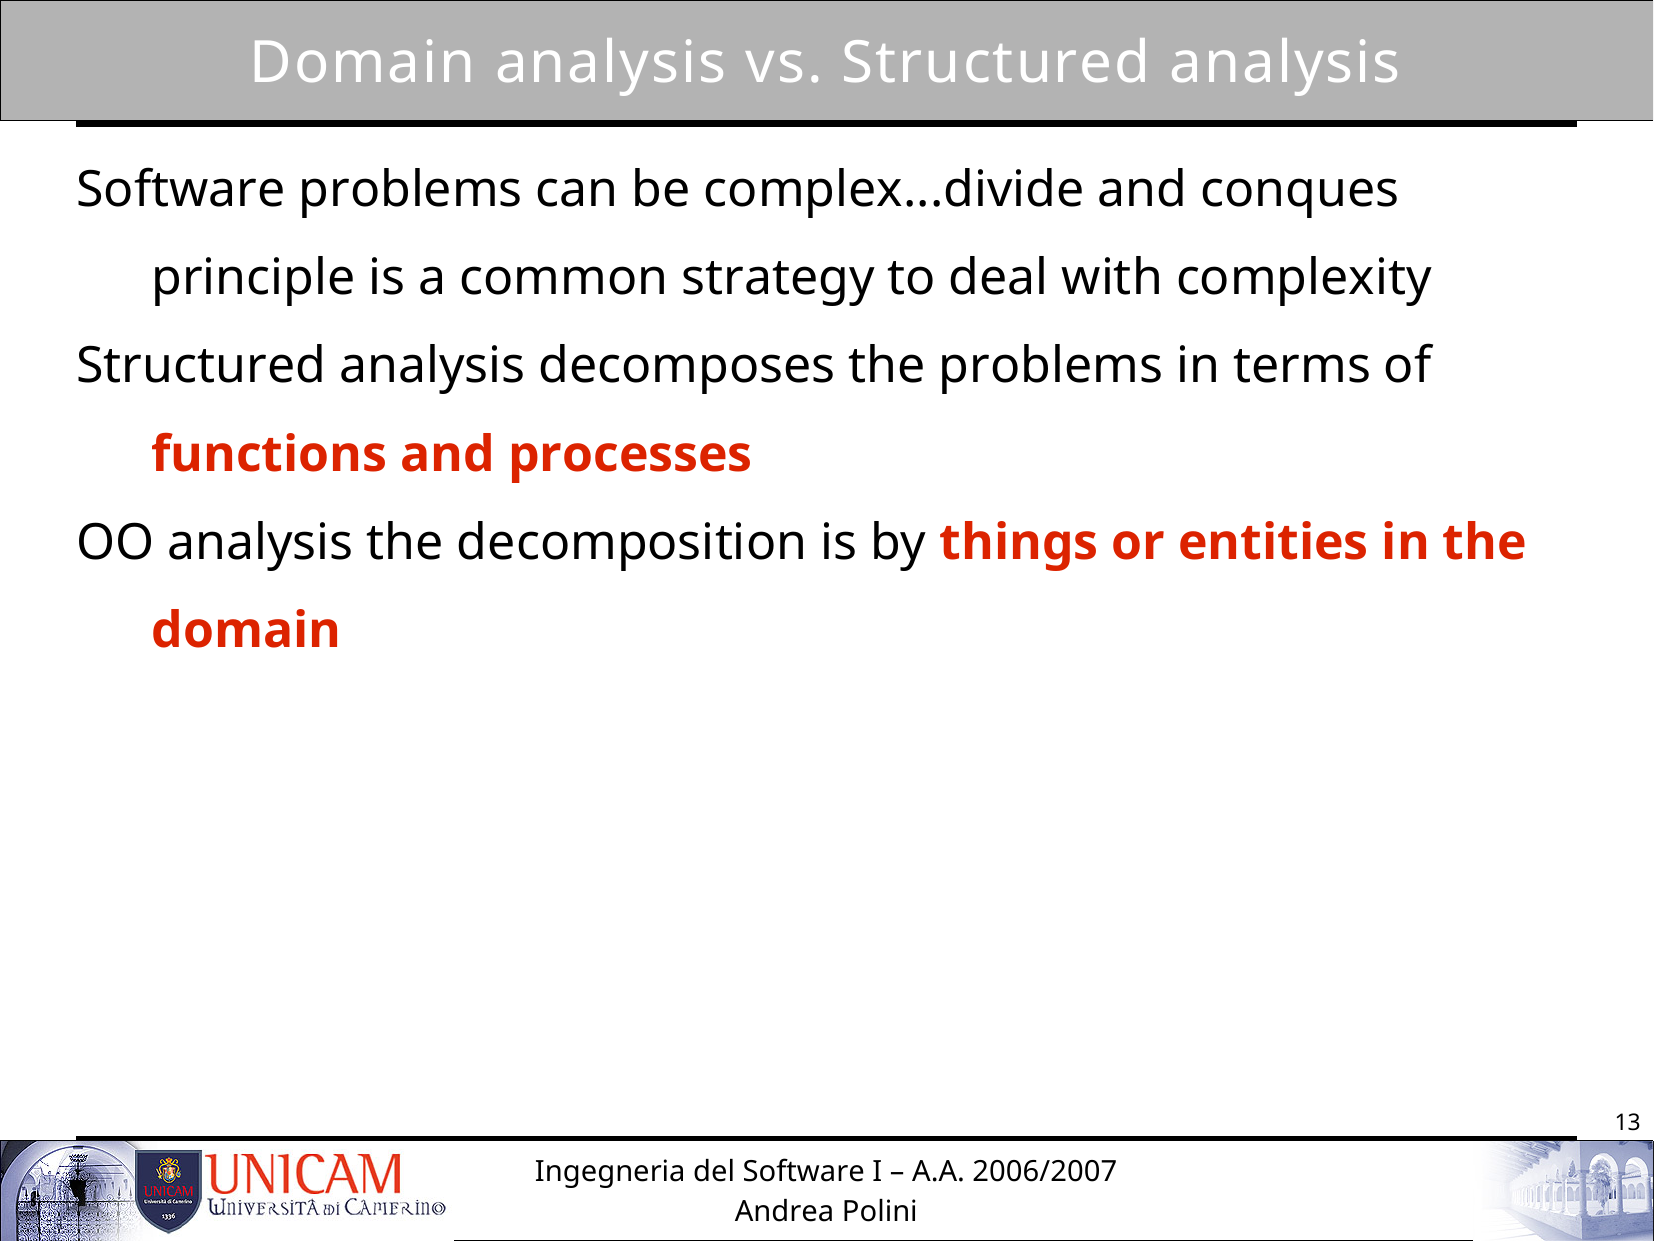

# Domain analysis vs. Structured analysis
Software problems can be complex...divide and conques principle is a common strategy to deal with complexity
Structured analysis decomposes the problems in terms of functions and processes
OO analysis the decomposition is by things or entities in the domain
13